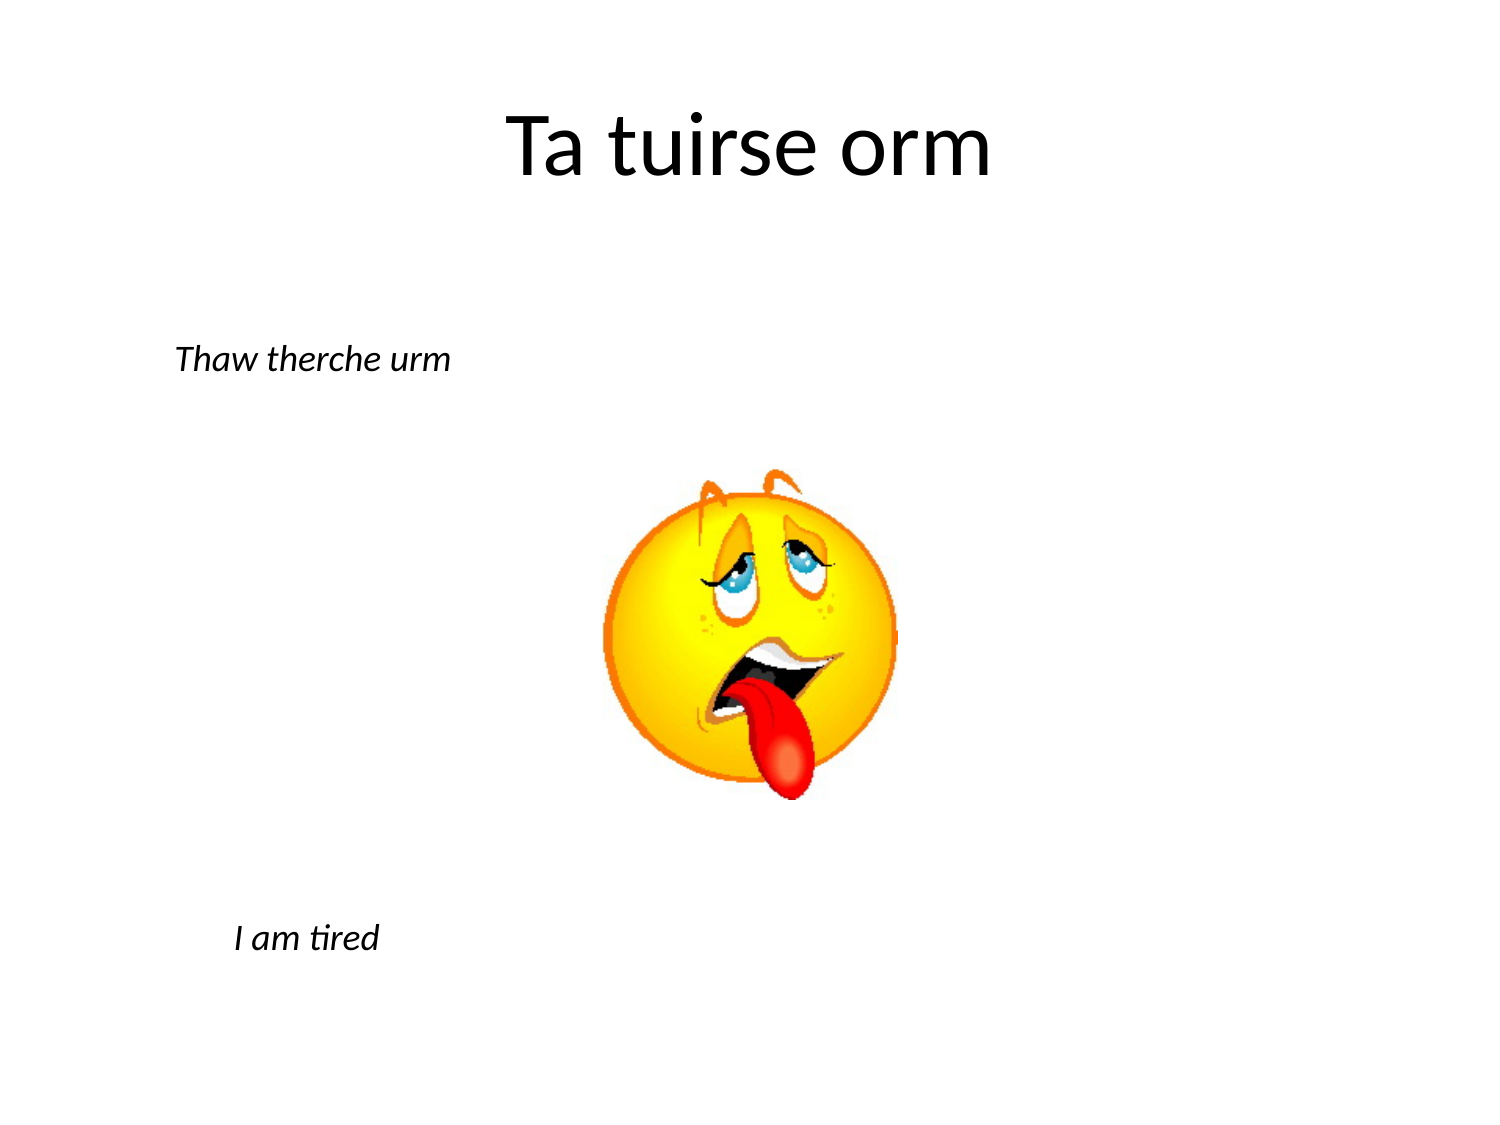

# Ta tuirse orm
Thaw therche urm
I am tired